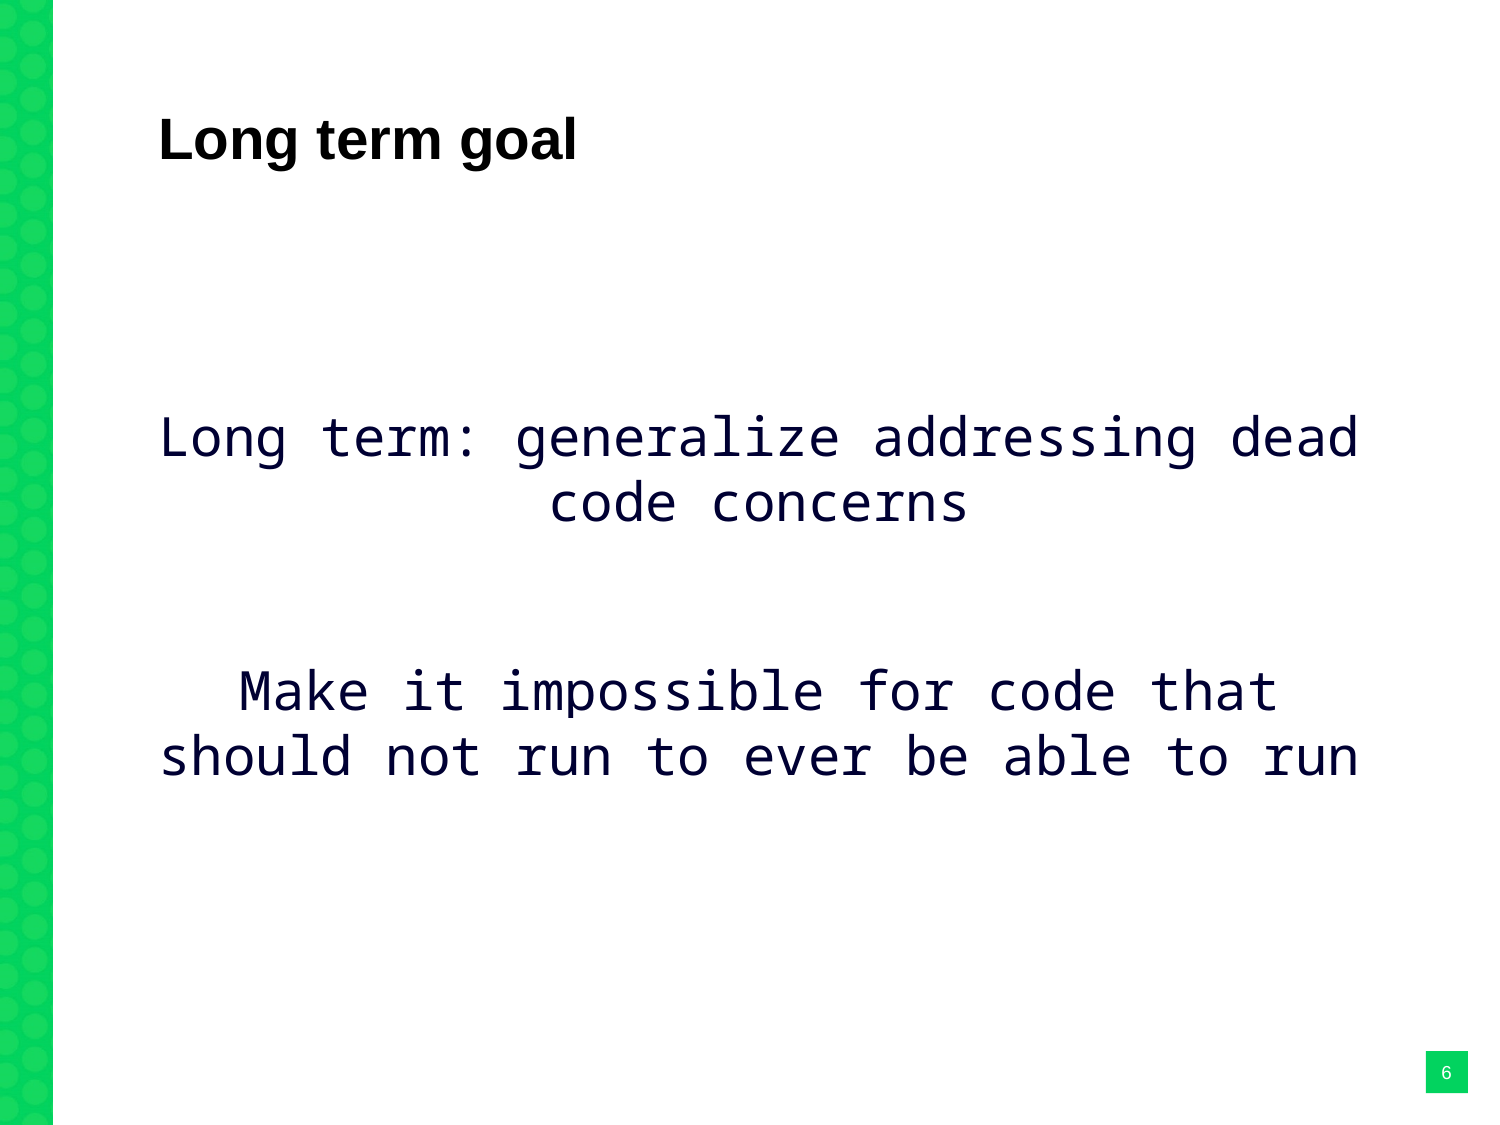

# Long term goal
Long term: generalize addressing dead code concerns
Make it impossible for code that should not run to ever be able to run